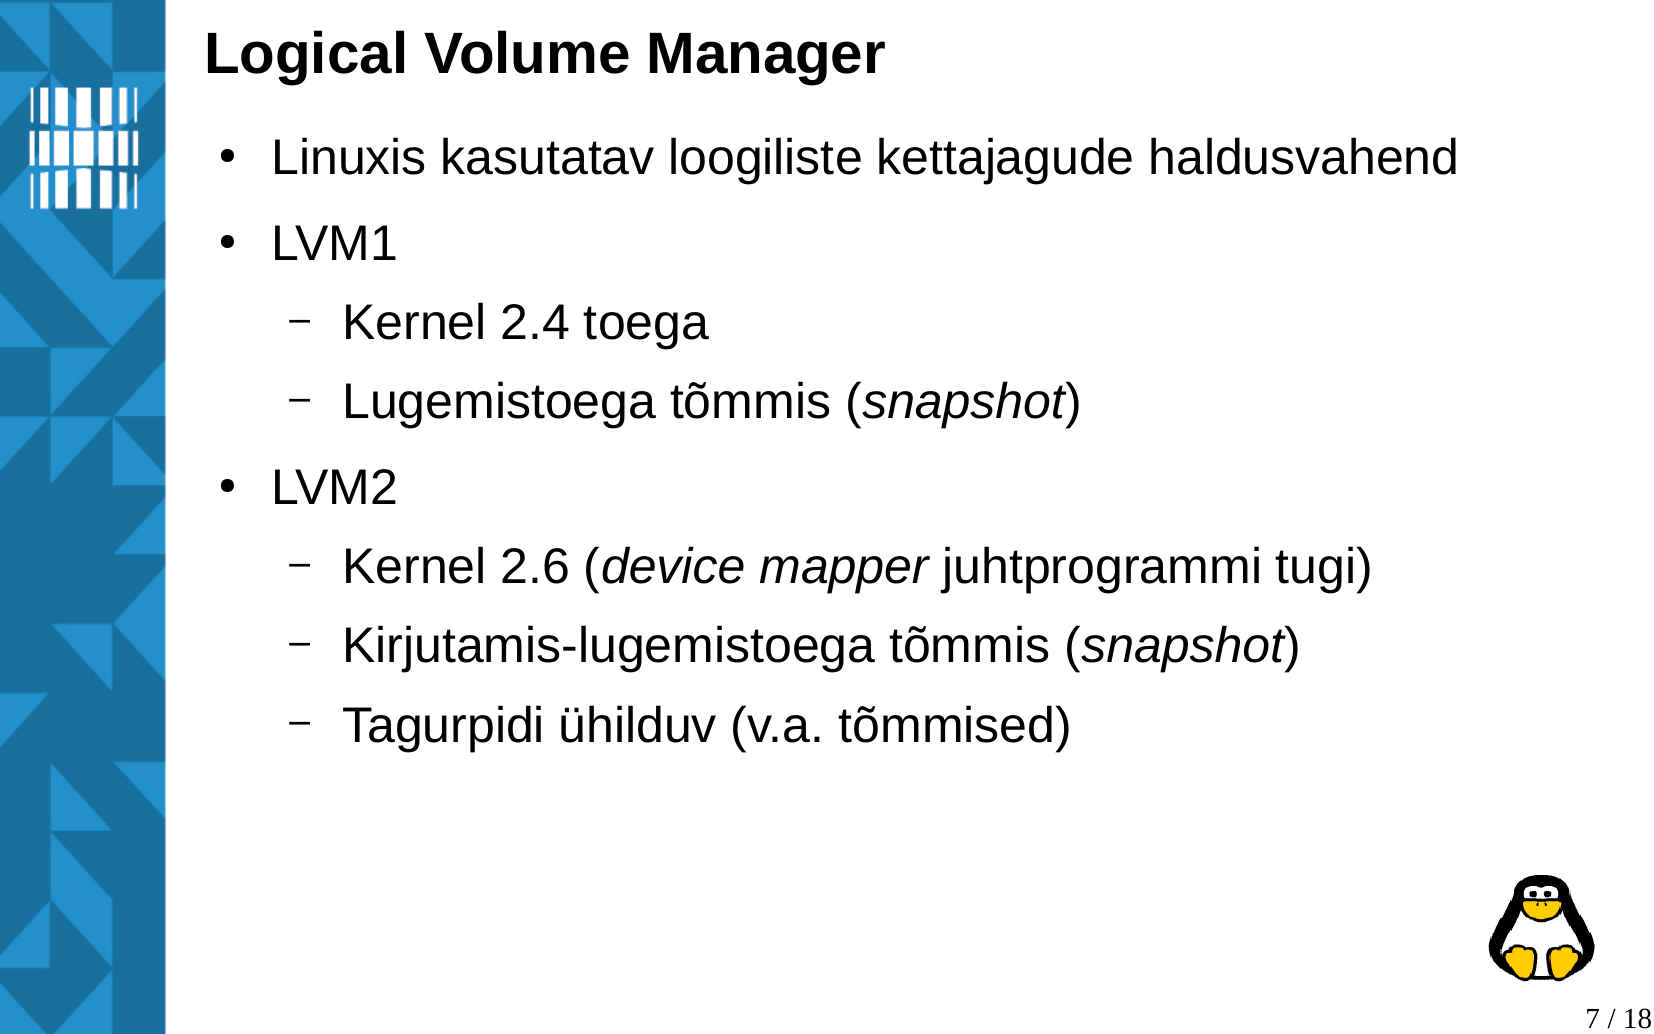

# Logical Volume Manager
Linuxis kasutatav loogiliste kettajagude haldusvahend
LVM1
Kernel 2.4 toega
Lugemistoega tõmmis (snapshot)
LVM2
Kernel 2.6 (device mapper juhtprogrammi tugi)
Kirjutamis-lugemistoega tõmmis (snapshot)
Tagurpidi ühilduv (v.a. tõmmised)